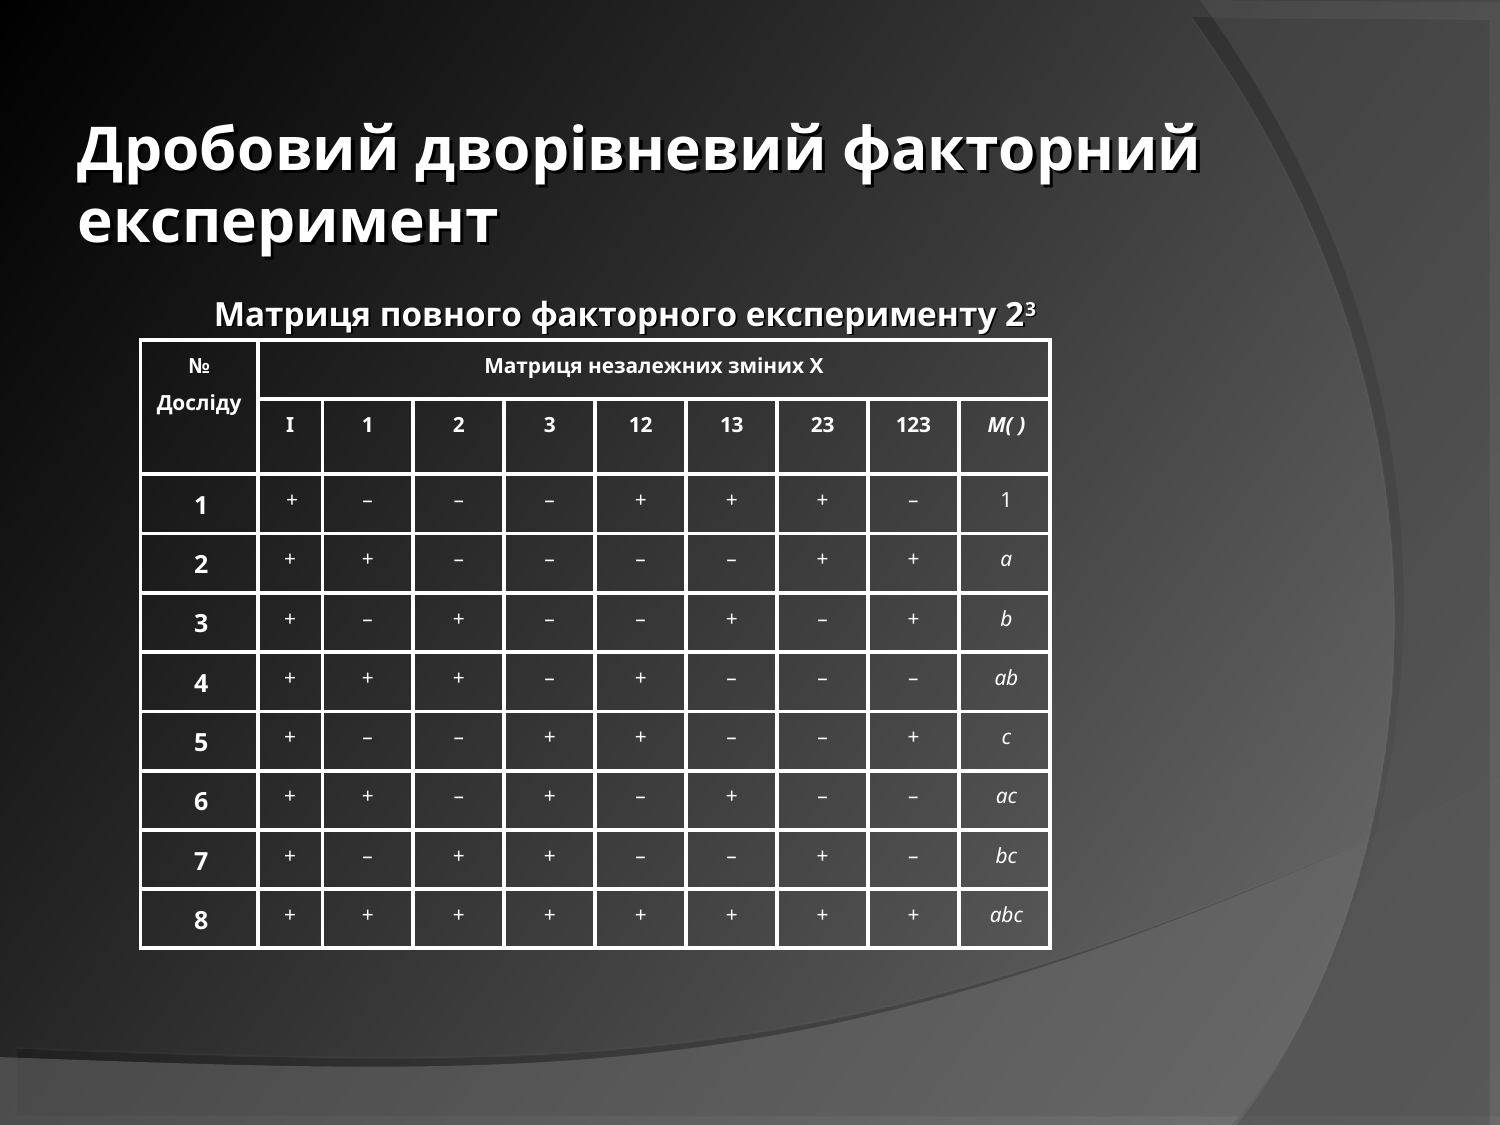

# Дробовий дворівневий факторний експеримент
Матриця повного факторного експерименту 23
| № Досліду | Матриця незалежних зміних X | | | | | | | | |
| --- | --- | --- | --- | --- | --- | --- | --- | --- | --- |
| | I | 1 | 2 | 3 | 12 | 13 | 23 | 123 | М( ) |
| 1 | + | – | – | – | + | + | + | – | 1 |
| 2 | + | + | – | – | – | – | + | + | а |
| 3 | + | – | + | – | – | + | – | + | b |
| 4 | + | + | + | – | + | – | – | – | аb |
| 5 | + | – | – | + | + | – | – | + | с |
| 6 | + | + | – | + | – | + | – | – | ас |
| 7 | + | – | + | + | – | – | + | – | bс |
| 8 | + | + | + | + | + | + | + | + | аbс |